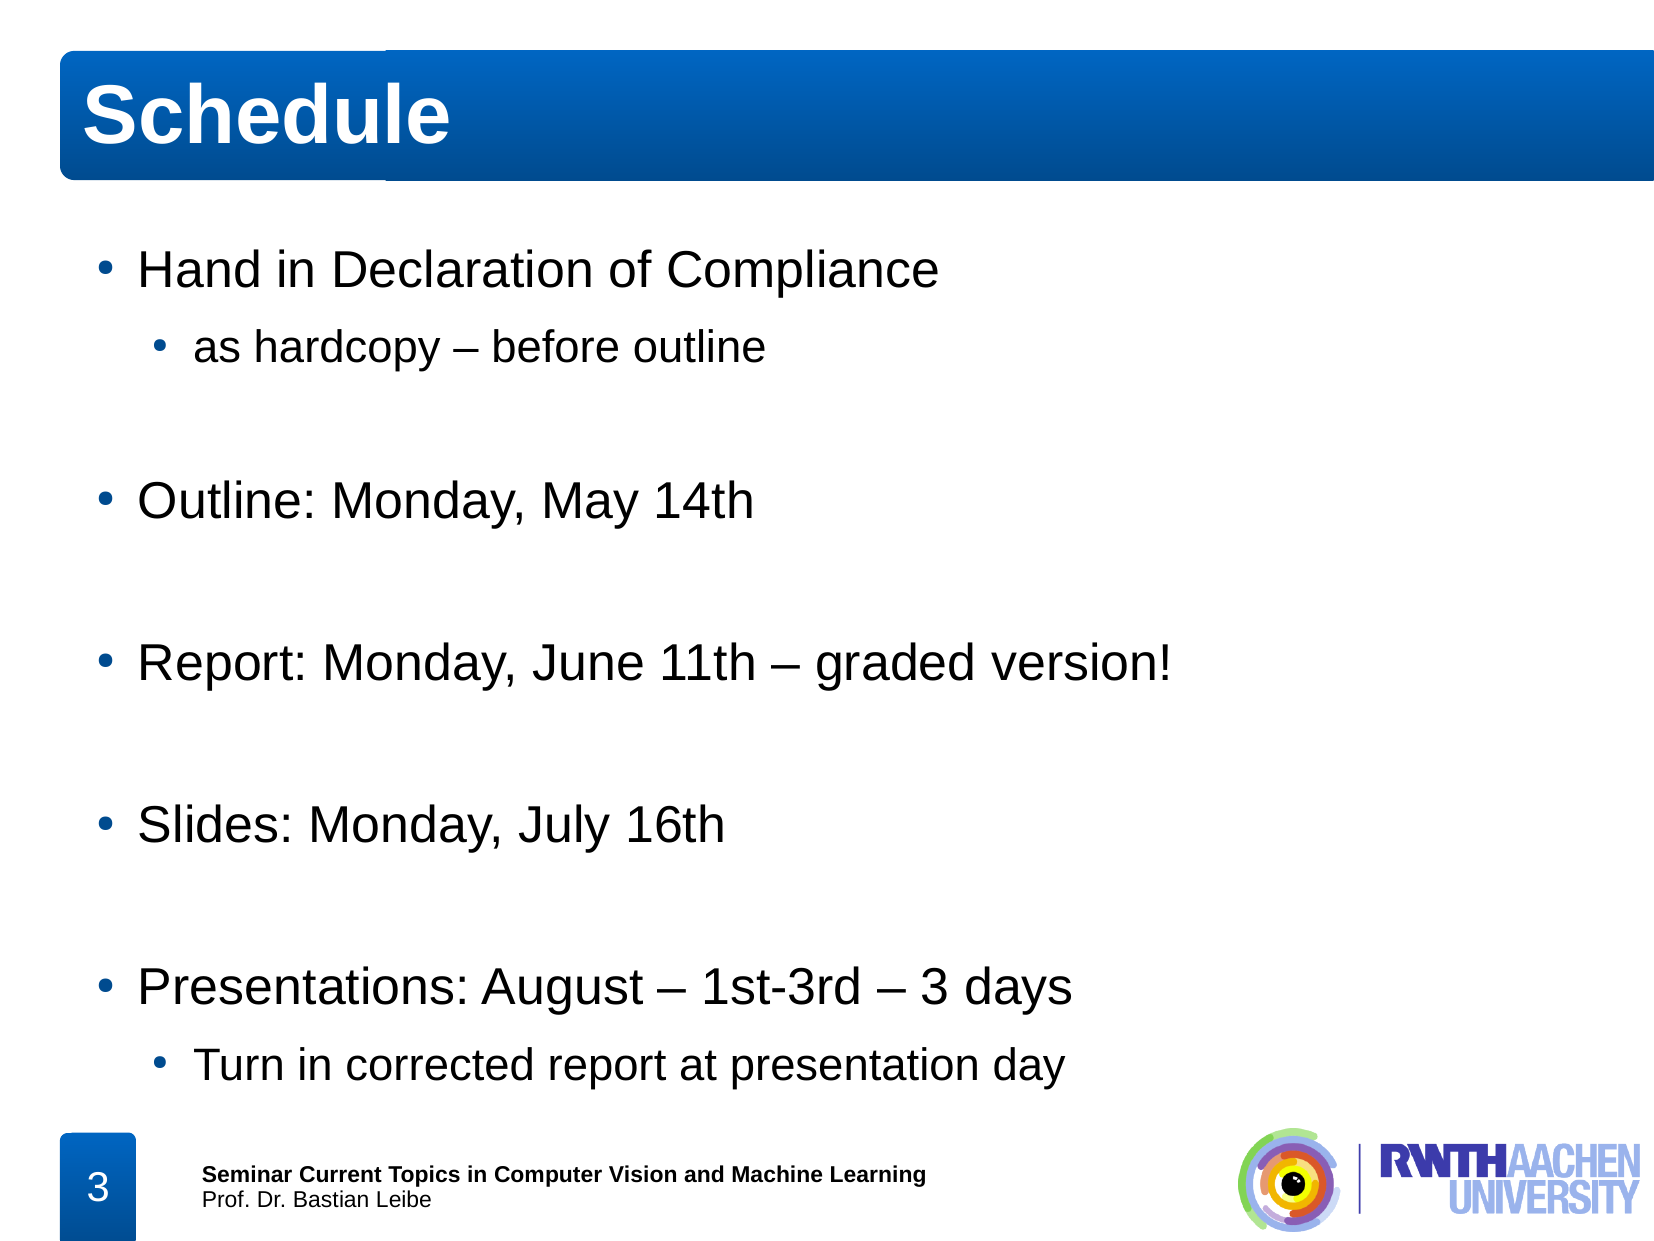

# Schedule
Hand in Declaration of Compliance
as hardcopy – before outline
Outline: Monday, May 14th
Report: Monday, June 11th – graded version!
Slides: Monday, July 16th
Presentations: August – 1st-3rd – 3 days
Turn in corrected report at presentation day
3
TGF 2015 | October 29, 2015 | Delft